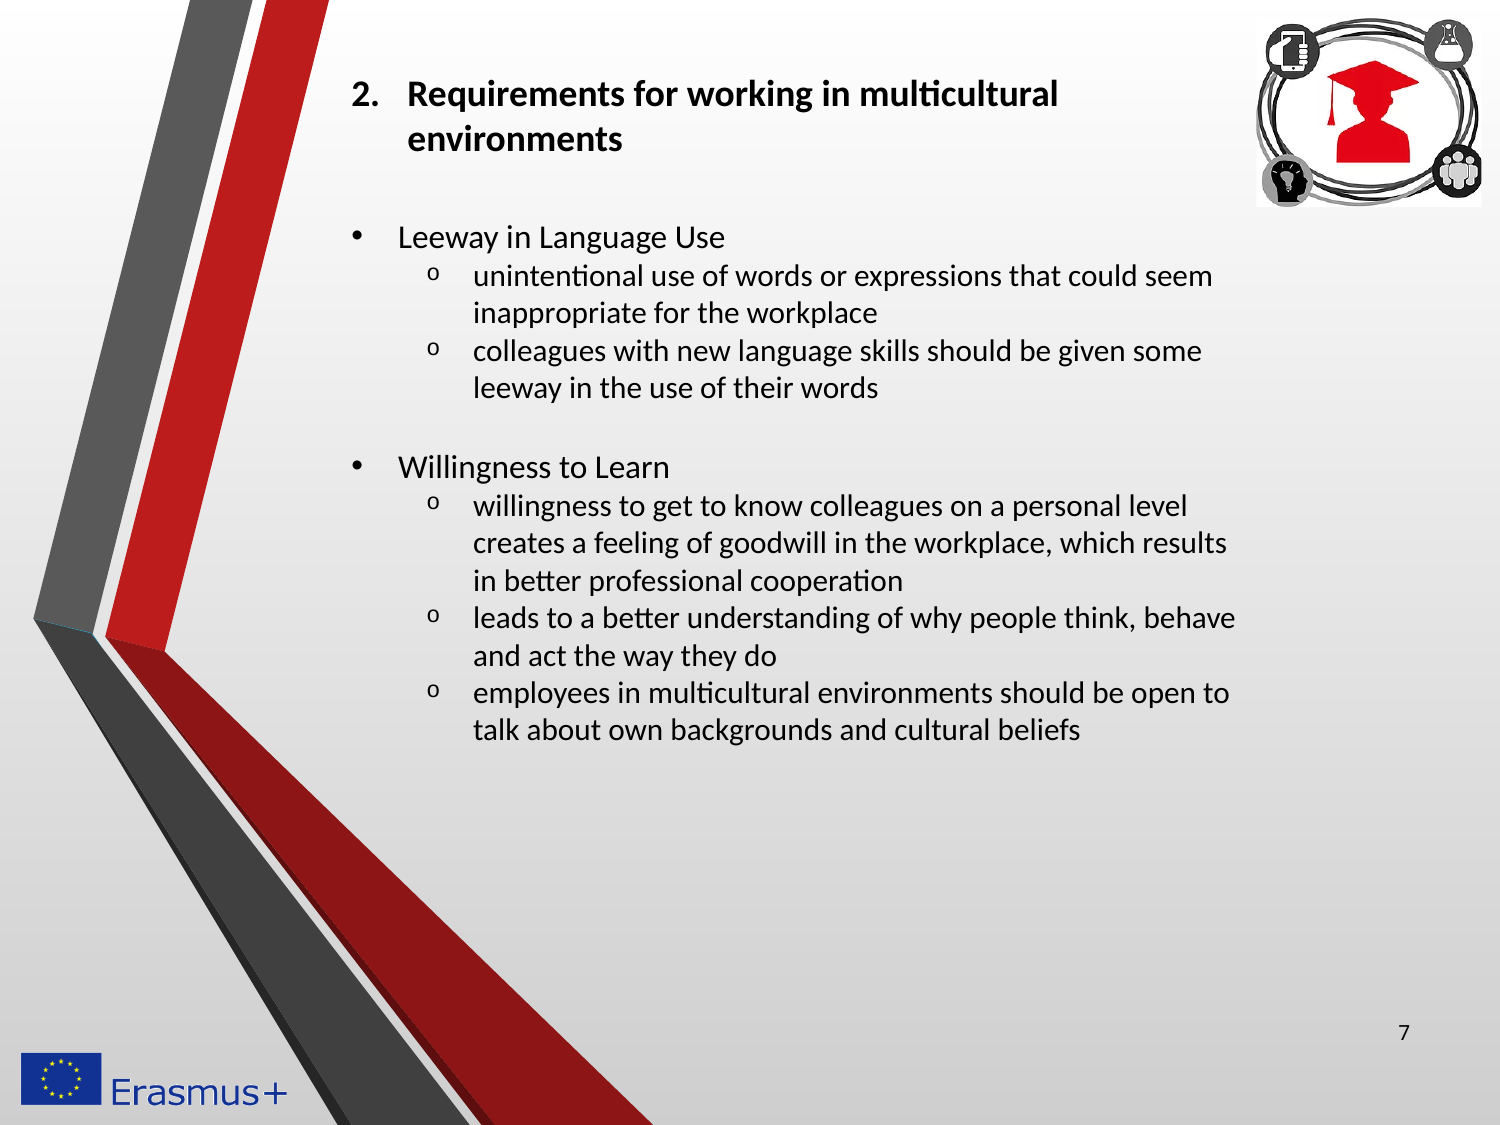

Requirements for working in multicultural environments
Leeway in Language Use
unintentional use of words or expressions that could seem inappropriate for the workplace
colleagues with new language skills should be given some leeway in the use of their words
Willingness to Learn
willingness to get to know colleagues on a personal level creates a feeling of goodwill in the workplace, which results in better professional cooperation
leads to a better understanding of why people think, behave and act the way they do
employees in multicultural environments should be open to talk about own backgrounds and cultural beliefs